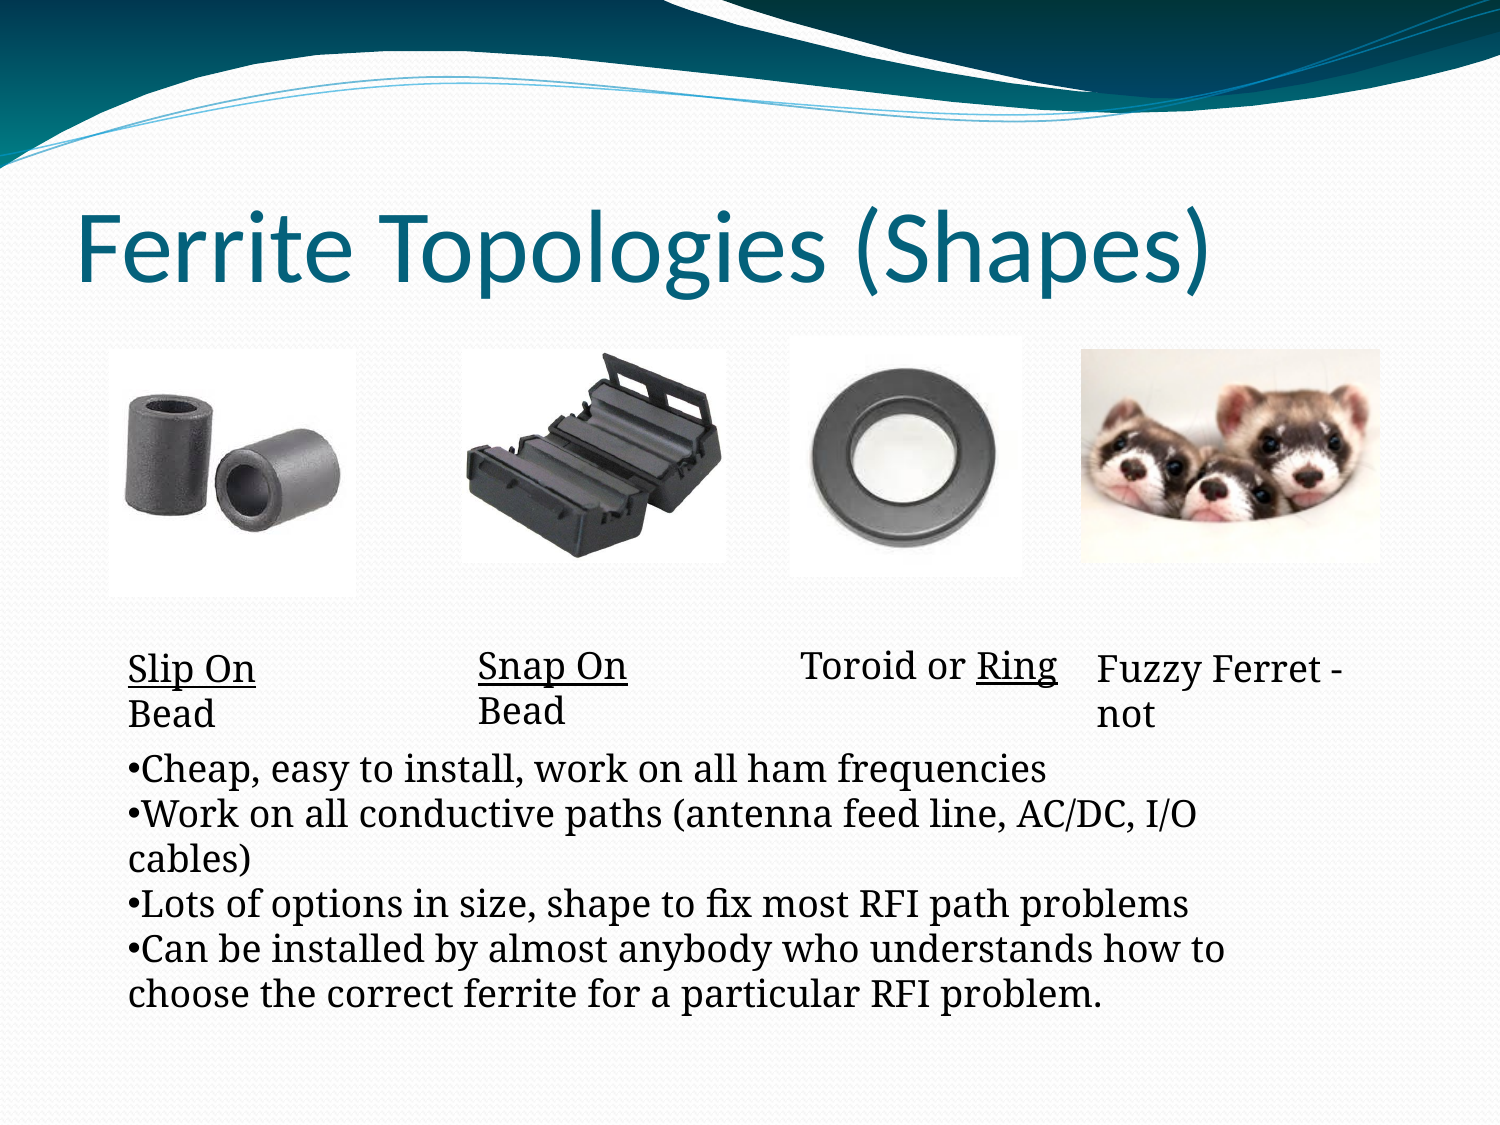

# Ferrite Topologies (Shapes)
Toroid or Ring
Snap On Bead
Slip On Bead
Fuzzy Ferret - not
Cheap, easy to install, work on all ham frequencies
Work on all conductive paths (antenna feed line, AC/DC, I/O cables)
Lots of options in size, shape to fix most RFI path problems
Can be installed by almost anybody who understands how to choose the correct ferrite for a particular RFI problem.